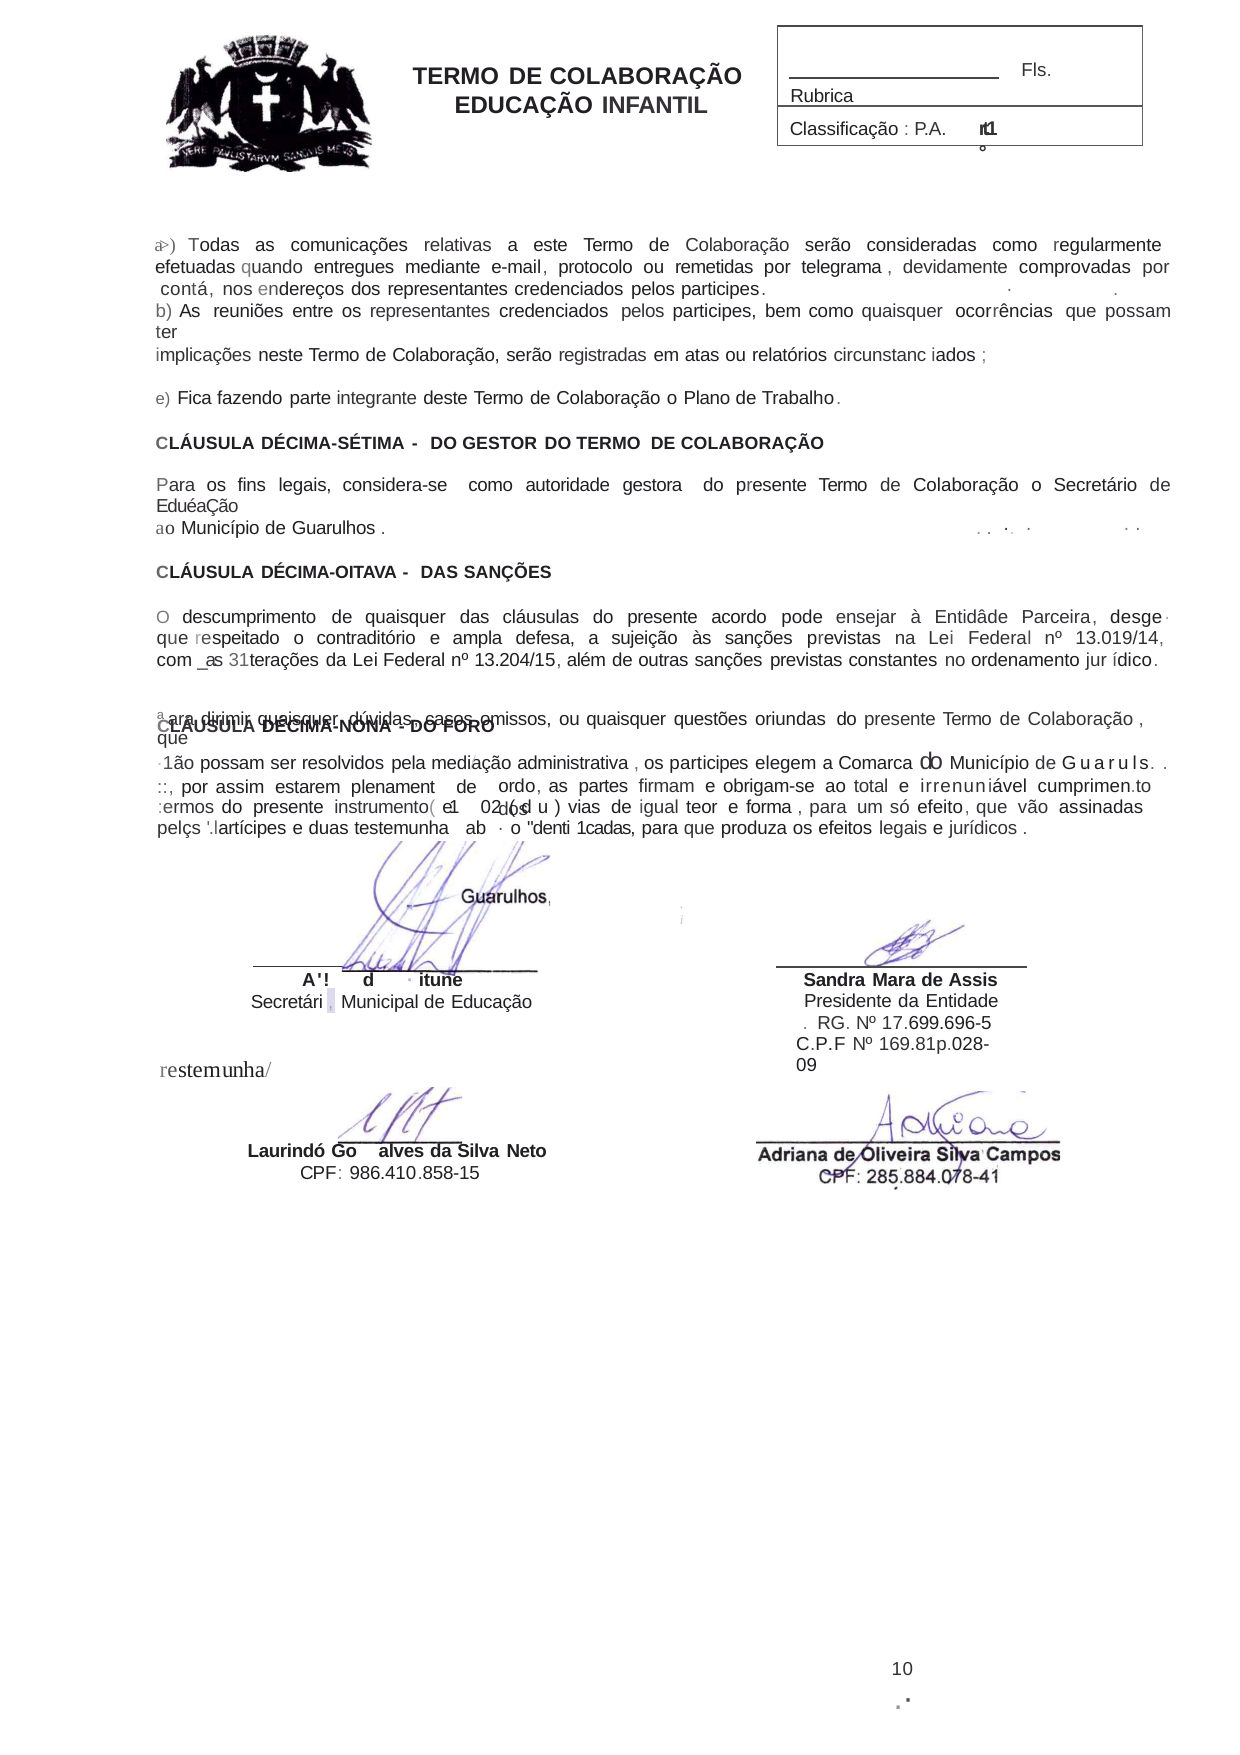

Fls.
TERMO DE COLABORAÇÃO EDUCAÇÃO INFANTIL
Rubrica
rt.1°
Classificação : P.A.
a>) Todas as comunicações relativas a este Termo de Colaboração serão consideradas como regularmente efetuadas quando entregues mediante e-mail, protocolo ou remetidas por telegrama , devidamente comprovadas por contá, nos endereços dos representantes credenciados pelos participes.	·	.
b) As reuniões entre os representantes credenciados pelos participes, bem como quaisquer ocorrências que possam ter
implicações neste Termo de Colaboração, serão registradas em atas ou relatórios circunstanc iados ;
e) Fica fazendo parte integrante deste Termo de Colaboração o Plano de Trabalho.
CLÁUSULA DÉCIMA-SÉTIMA - DO GESTOR DO TERMO DE COLABORAÇÃO
Para os fins legais, considera-se como autoridade gestora do presente Termo de Colaboração o Secretário de EduéaÇão
ao Município de Guarulhos .	. . ·. ·	· ·
CLÁUSULA DÉCIMA-OITAVA - DAS SANÇÕES
O descumprimento de quaisquer das cláusulas do presente acordo pode ensejar à Entidâde Parceira, desge· que respeitado o contraditório e ampla defesa, a sujeição às sanções previstas na Lei Federal nº 13.019/14, com _as 31terações da Lei Federal nº 13.204/15, além de outras sanções previstas constantes no ordenamento jur ídico.
CLÁUSULA DÉCIMA-NONA - DO FORO
ªara dirimir quaisquer dúvidas, casos omissos, ou quaisquer questões oriundas do presente Termo de Colaboração , que
·1ão possam ser resolvidos pela mediação administrativa , os participes elegem a Comarca do Município de Guaruls. .
/
::, por assim estarem plenament de
.	.
ordo, as partes firmam e obrigam-se ao total e irrenuniável cumprimen.to dos
:ermos do presente instrumento(e1 02 (du) vias de igual teor e forma , para um só efeito, que vão assinadas pelçs '.lartícipes e duas testemunha ab · o "denti 1cadas, para que produza os efeitos legais e jurídicos .
. i
A'!	d	· itune
Secretári , Municipal de Educação
Sandra Mara de Assis
Presidente da Entidade
. RG. Nº 17.699.696-5 C.P.F Nº 169.81p.028-09
restemunha/
Laurindó Go	alves da Silva Neto
CPF: 986.410.858-15
10
.·